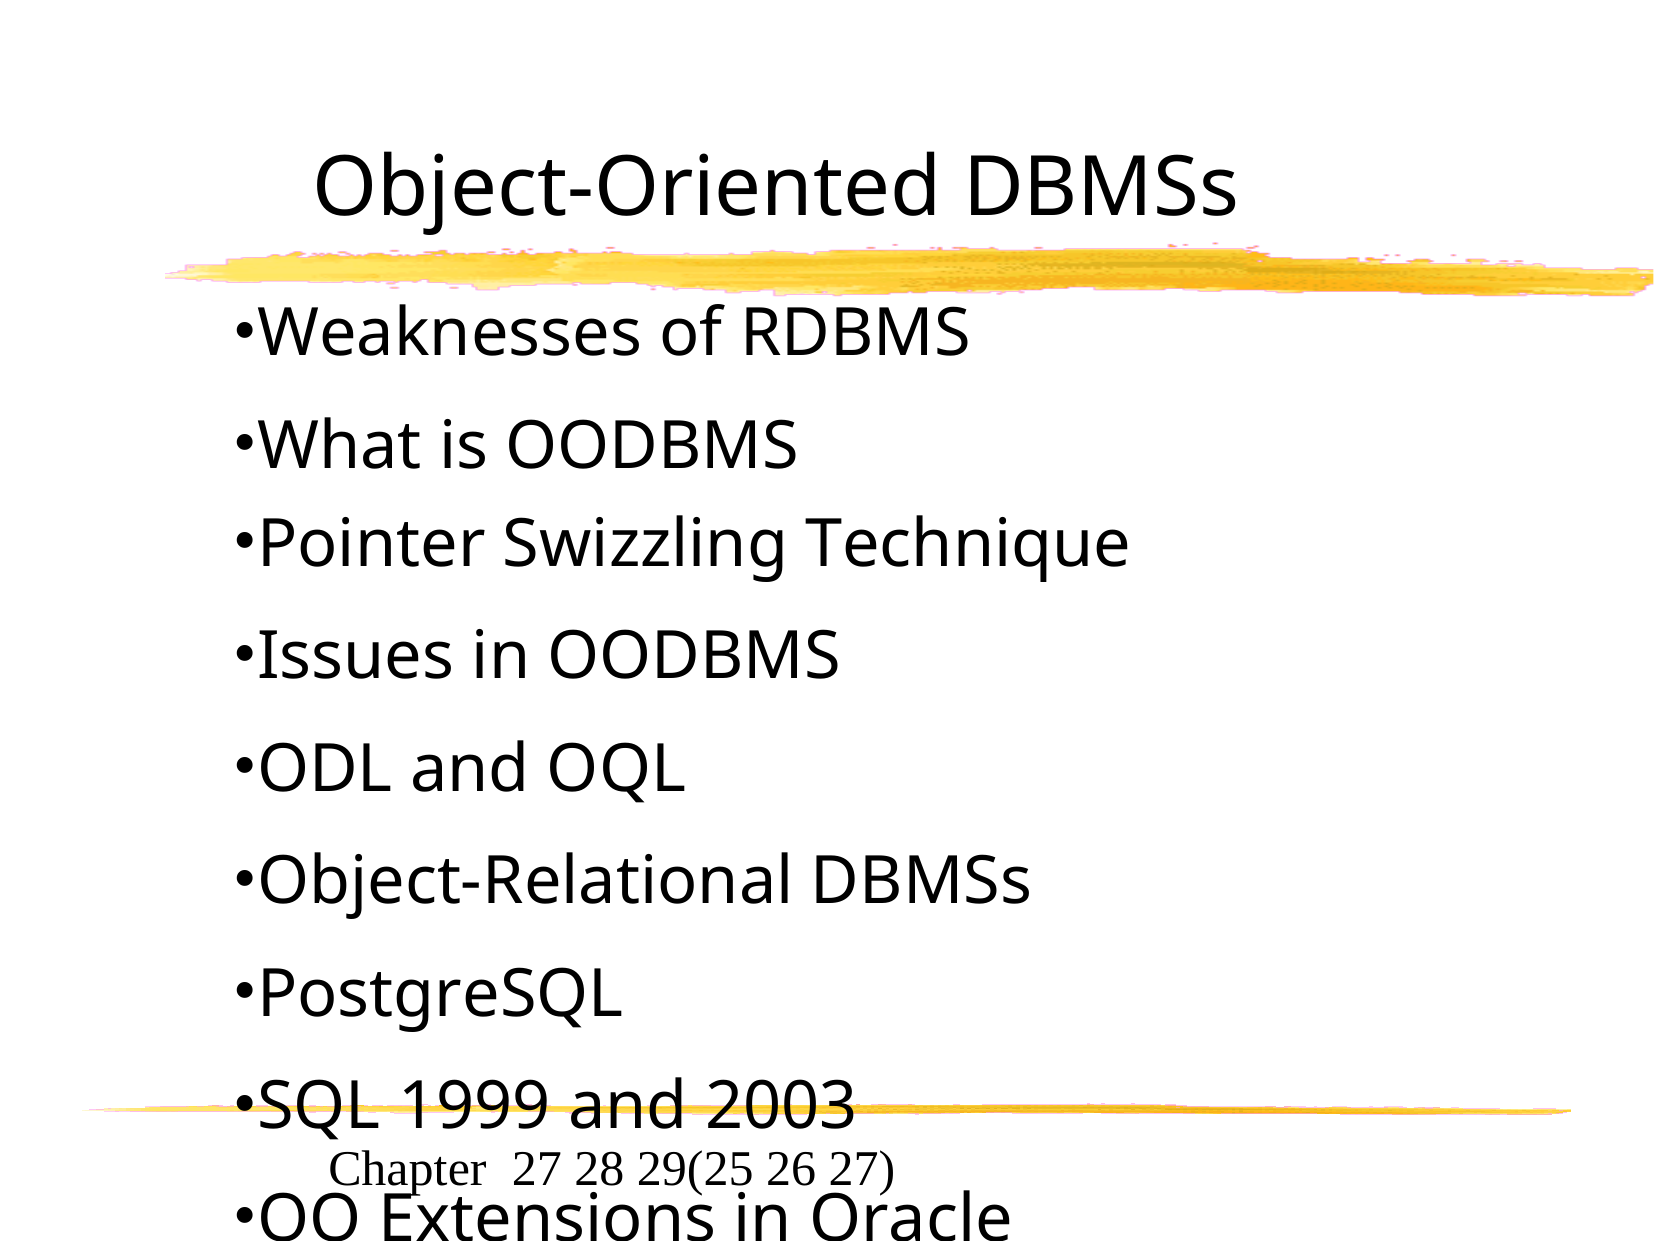

# Object-Oriented DBMSs
Weaknesses of RDBMS
What is OODBMS
Pointer Swizzling Technique
Issues in OODBMS
ODL and OQL
Object-Relational DBMSs
PostgreSQL
SQL 1999 and 2003
OO Extensions in Oracle
Chapter 27 28 29(25 26 27)